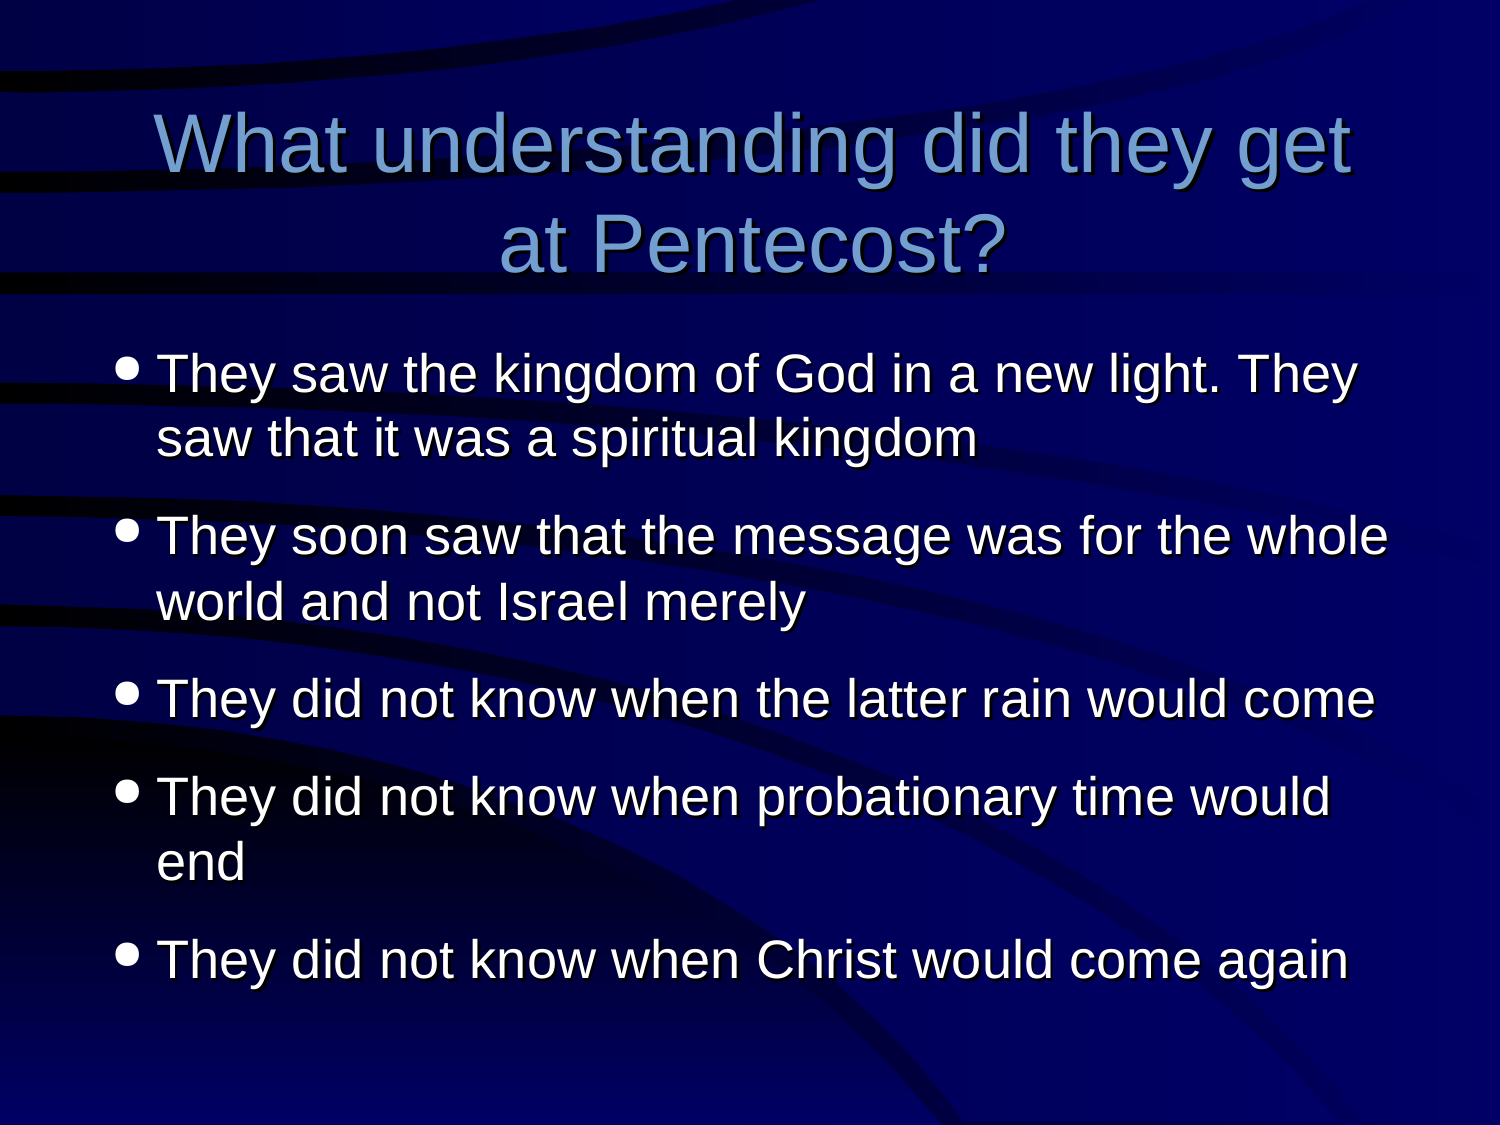

What understanding did they get
at Pentecost?
They saw the kingdom of God in a new light. They saw that it was a spiritual kingdom
They soon saw that the message was for the whole world and not Israel merely
They did not know when the latter rain would come
They did not know when probationary time would end
They did not know when Christ would come again